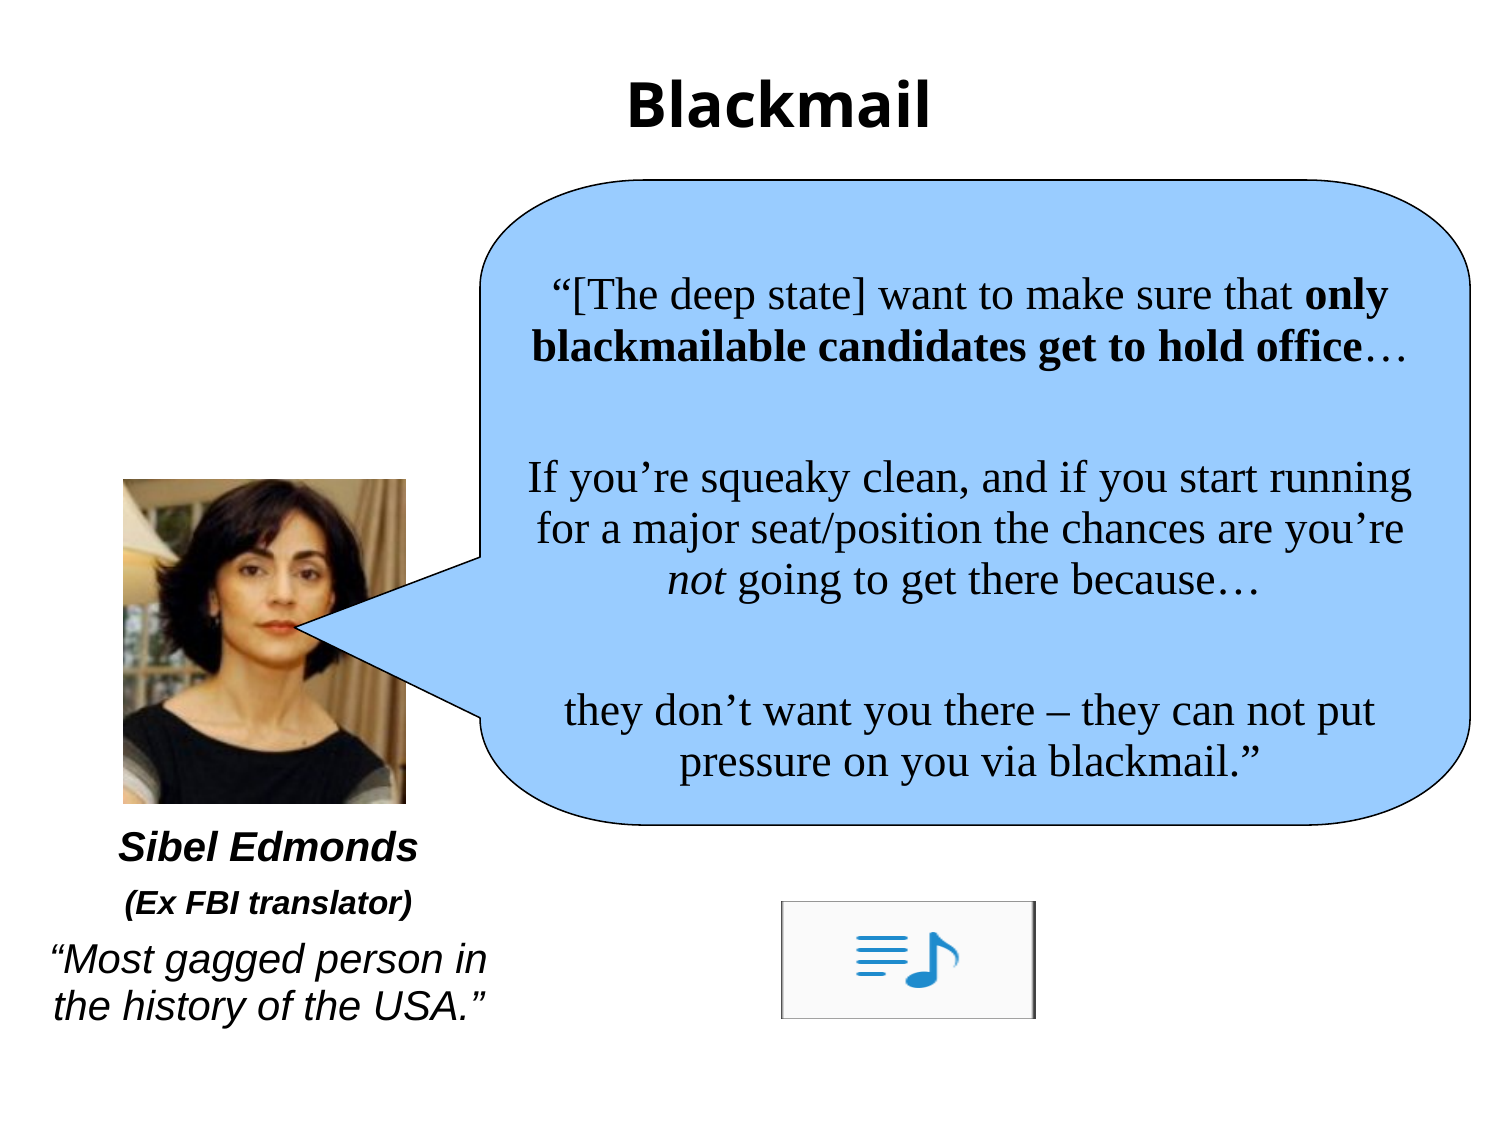

Blackmail
“[The deep state] want to make sure that only blackmailable candidates get to hold office…
If you’re squeaky clean, and if you start running for a major seat/position the chances are you’re not going to get there because…
they don’t want you there – they can not put pressure on you via blackmail.”
Sibel Edmonds
(Ex FBI translator)
“Most gagged person in the history of the USA.”